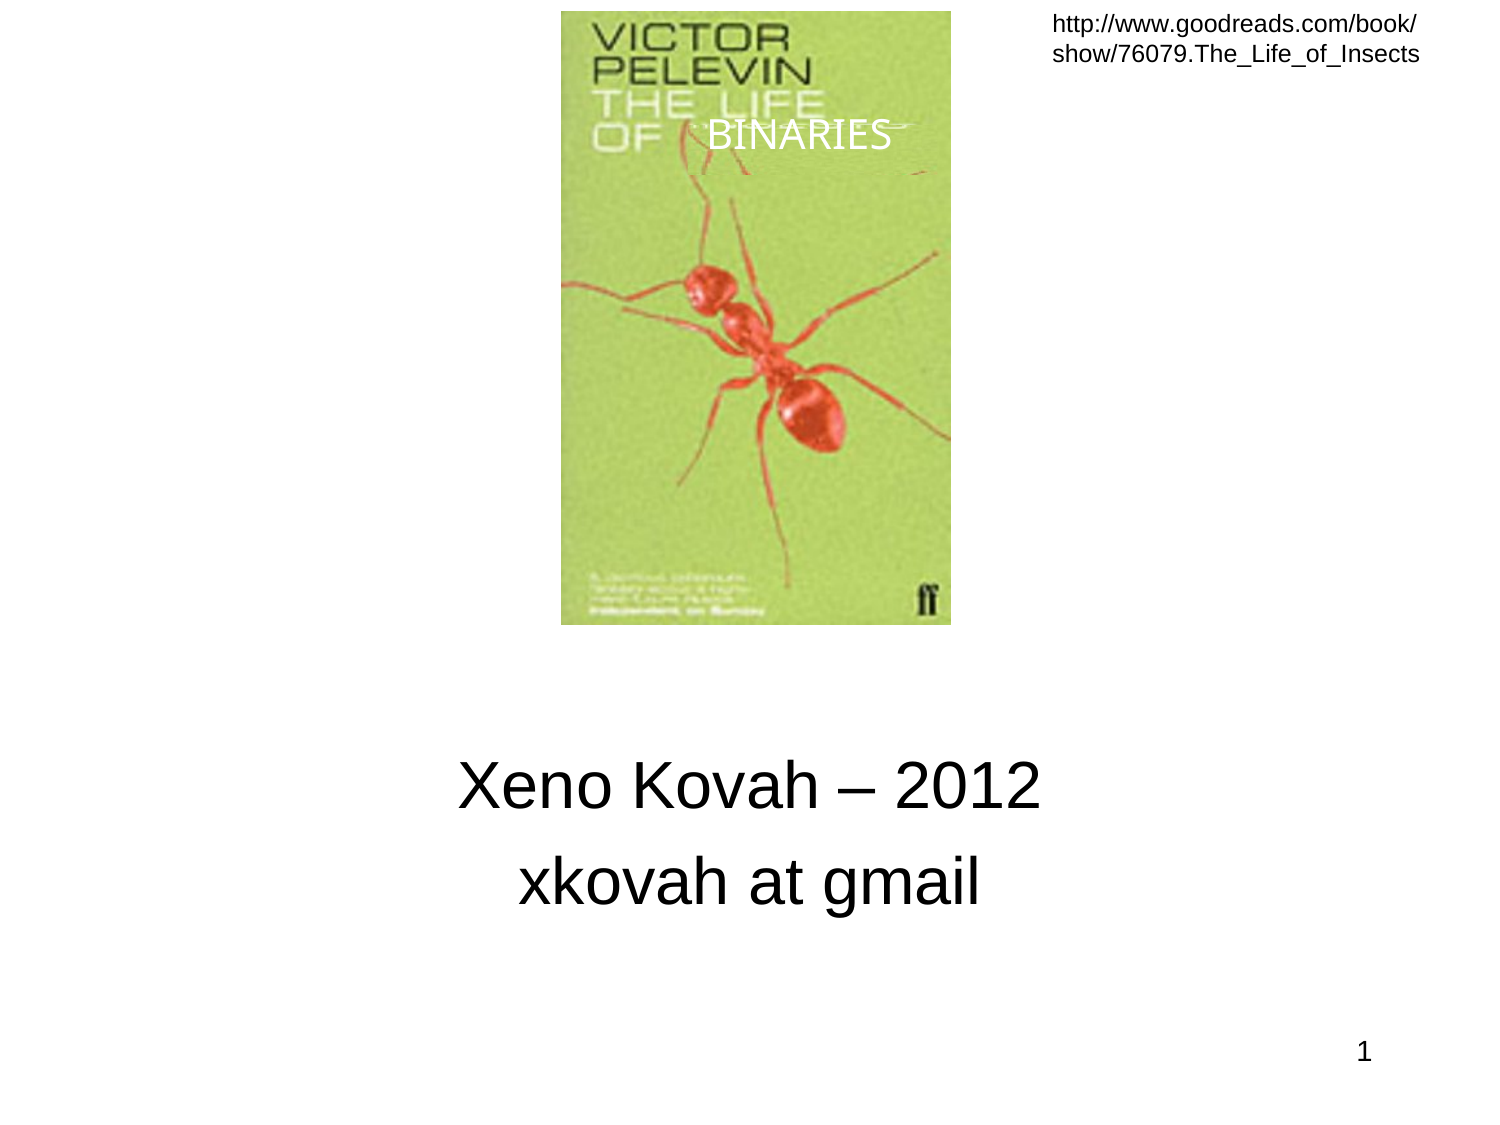

http://www.goodreads.com/book/show/76079.The_Life_of_Insects
BINARIES
Xeno Kovah – 2012
xkovah at gmail